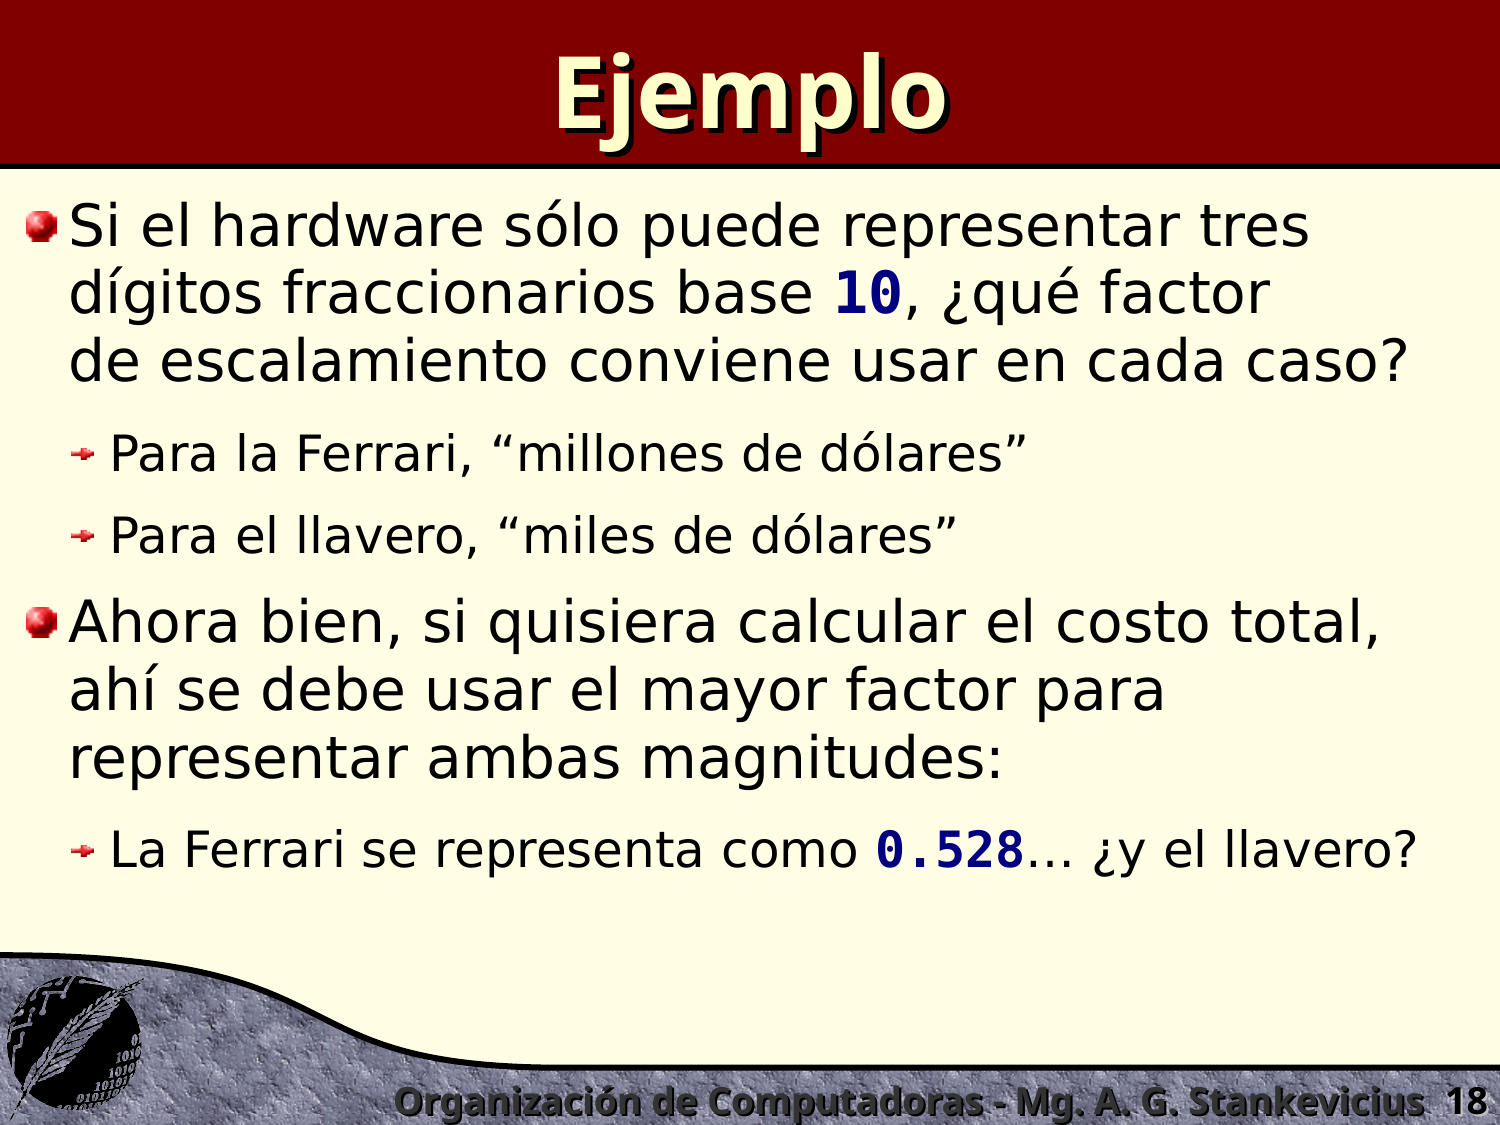

# Ejemplo
Si el hardware sólo puede representar tres dígitos fraccionarios base 10, ¿qué factor
de escalamiento conviene usar en cada caso?
Para la Ferrari, “millones de dólares”
Para el llavero, “miles de dólares”
Ahora bien, si quisiera calcular el costo total, ahí se debe usar el mayor factor para representar ambas magnitudes:
La Ferrari se representa como 0.528… ¿y el llavero?
18